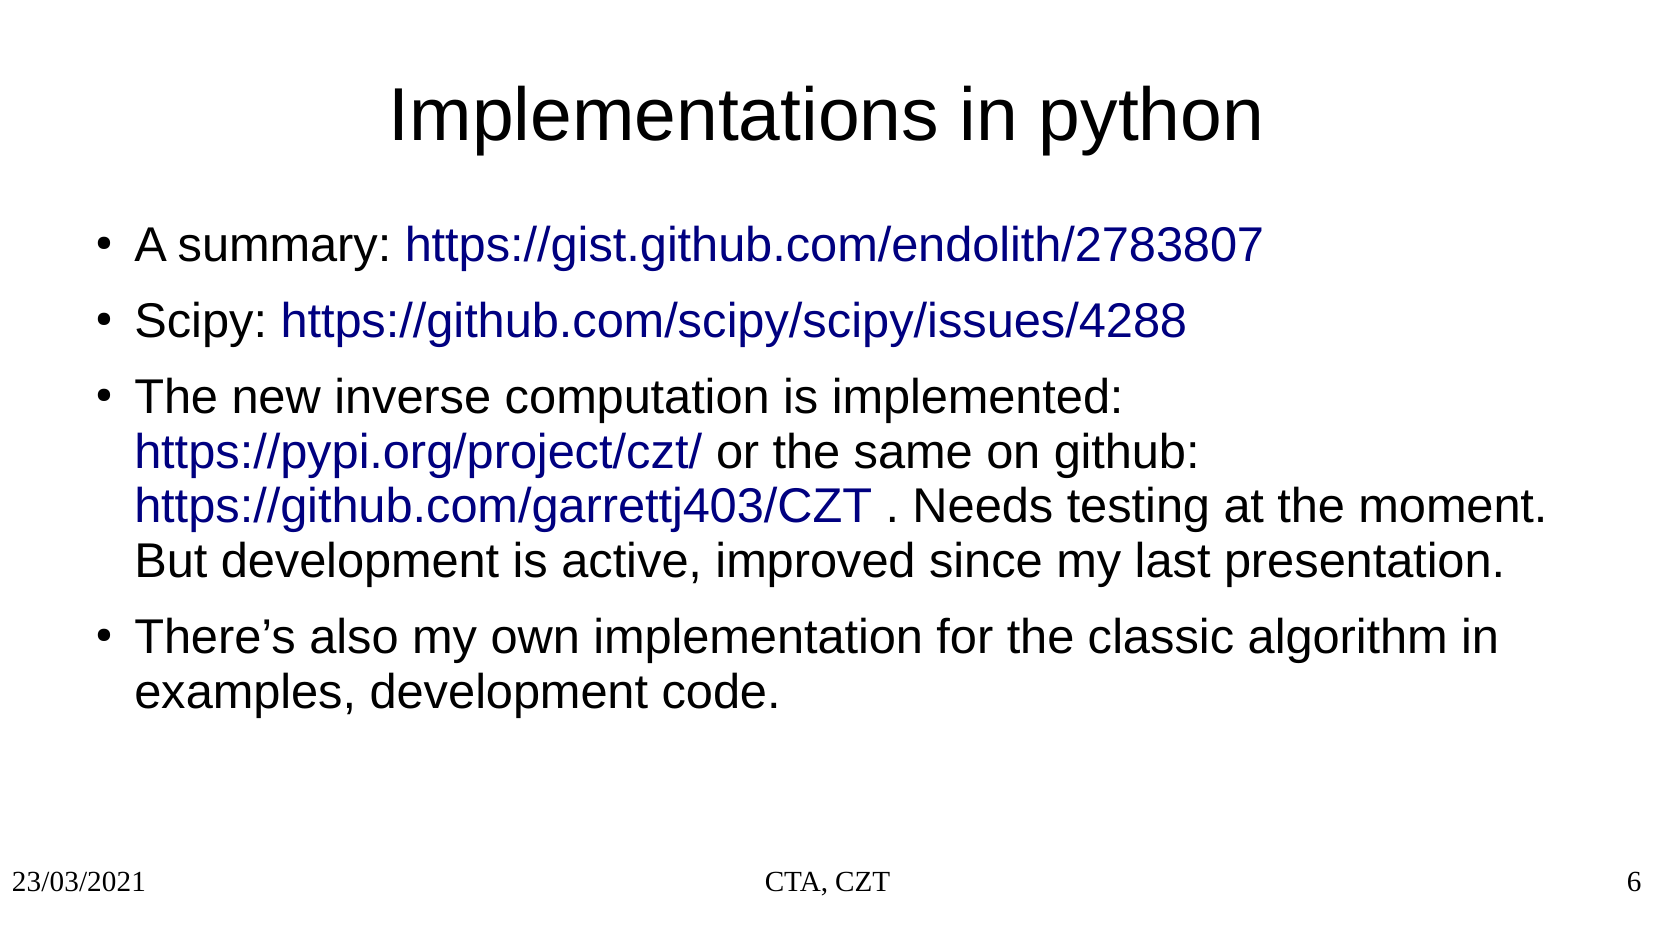

# Implementations in python
A summary: https://gist.github.com/endolith/2783807
Scipy: https://github.com/scipy/scipy/issues/4288
The new inverse computation is implemented: https://pypi.org/project/czt/ or the same on github: https://github.com/garrettj403/CZT . Needs testing at the moment. But development is active, improved since my last presentation.
There’s also my own implementation for the classic algorithm in examples, development code.
23/03/2021
CTA, CZT
6